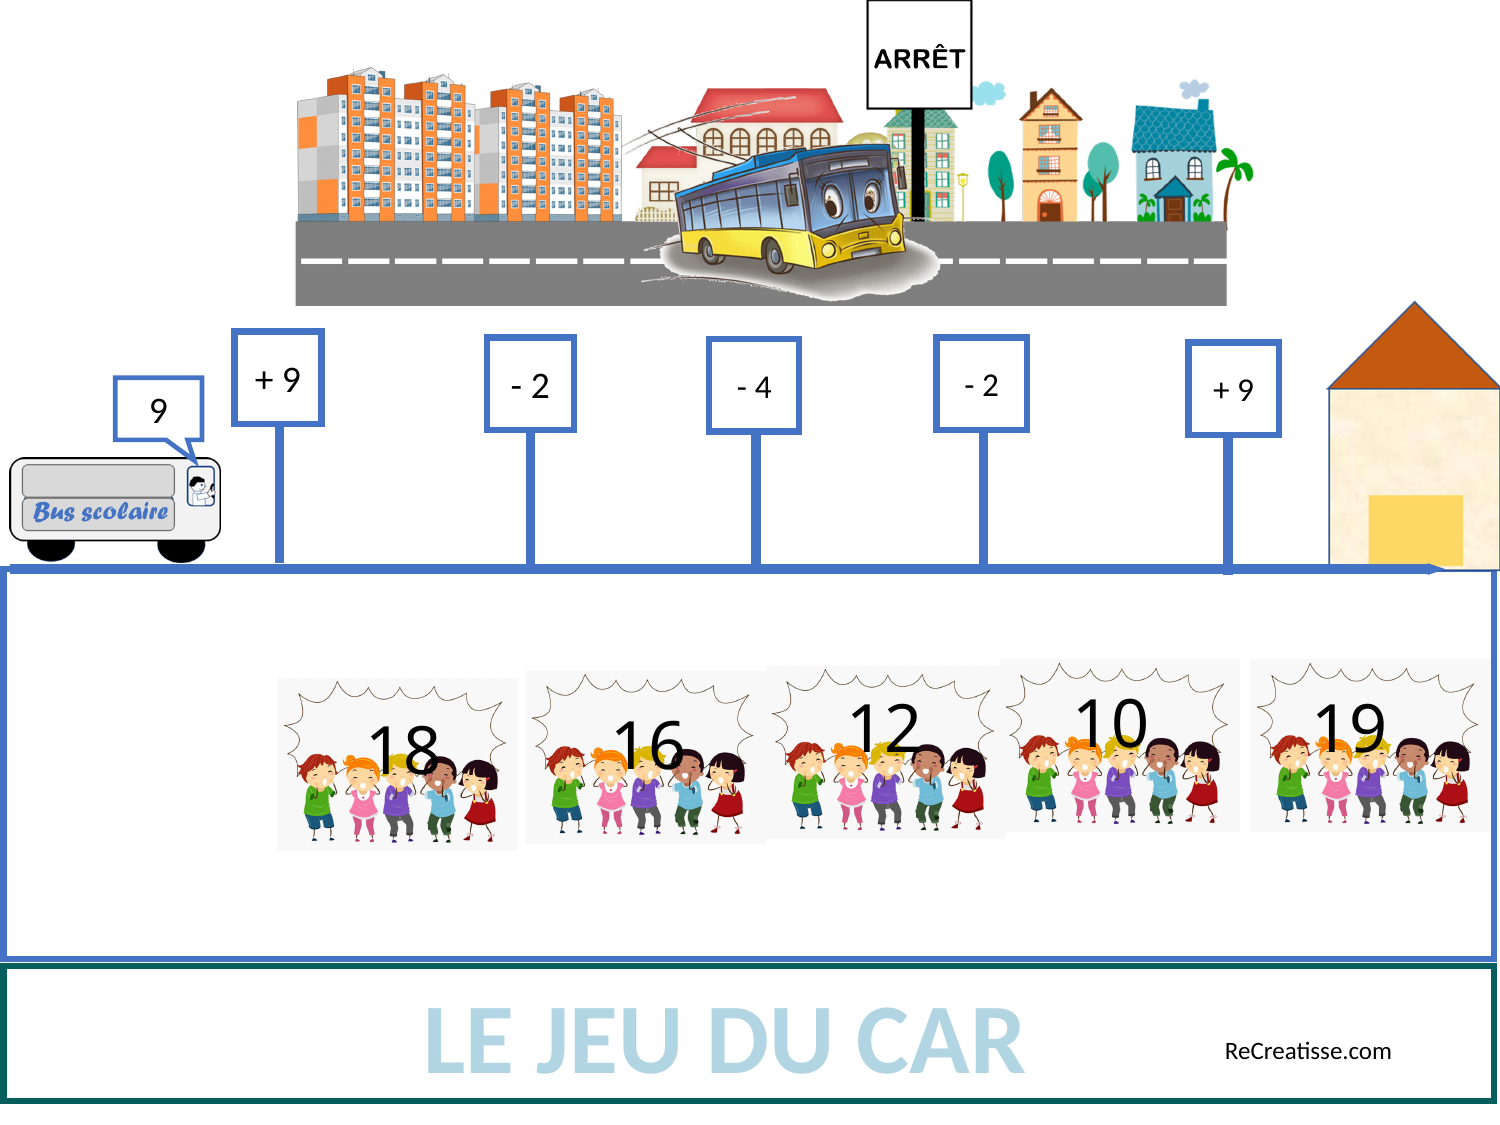

+ 9
- 2
- 2
- 4
+ 9
9
10
12
19
16
18
 LE JEU DU CAR
ReCreatisse.com